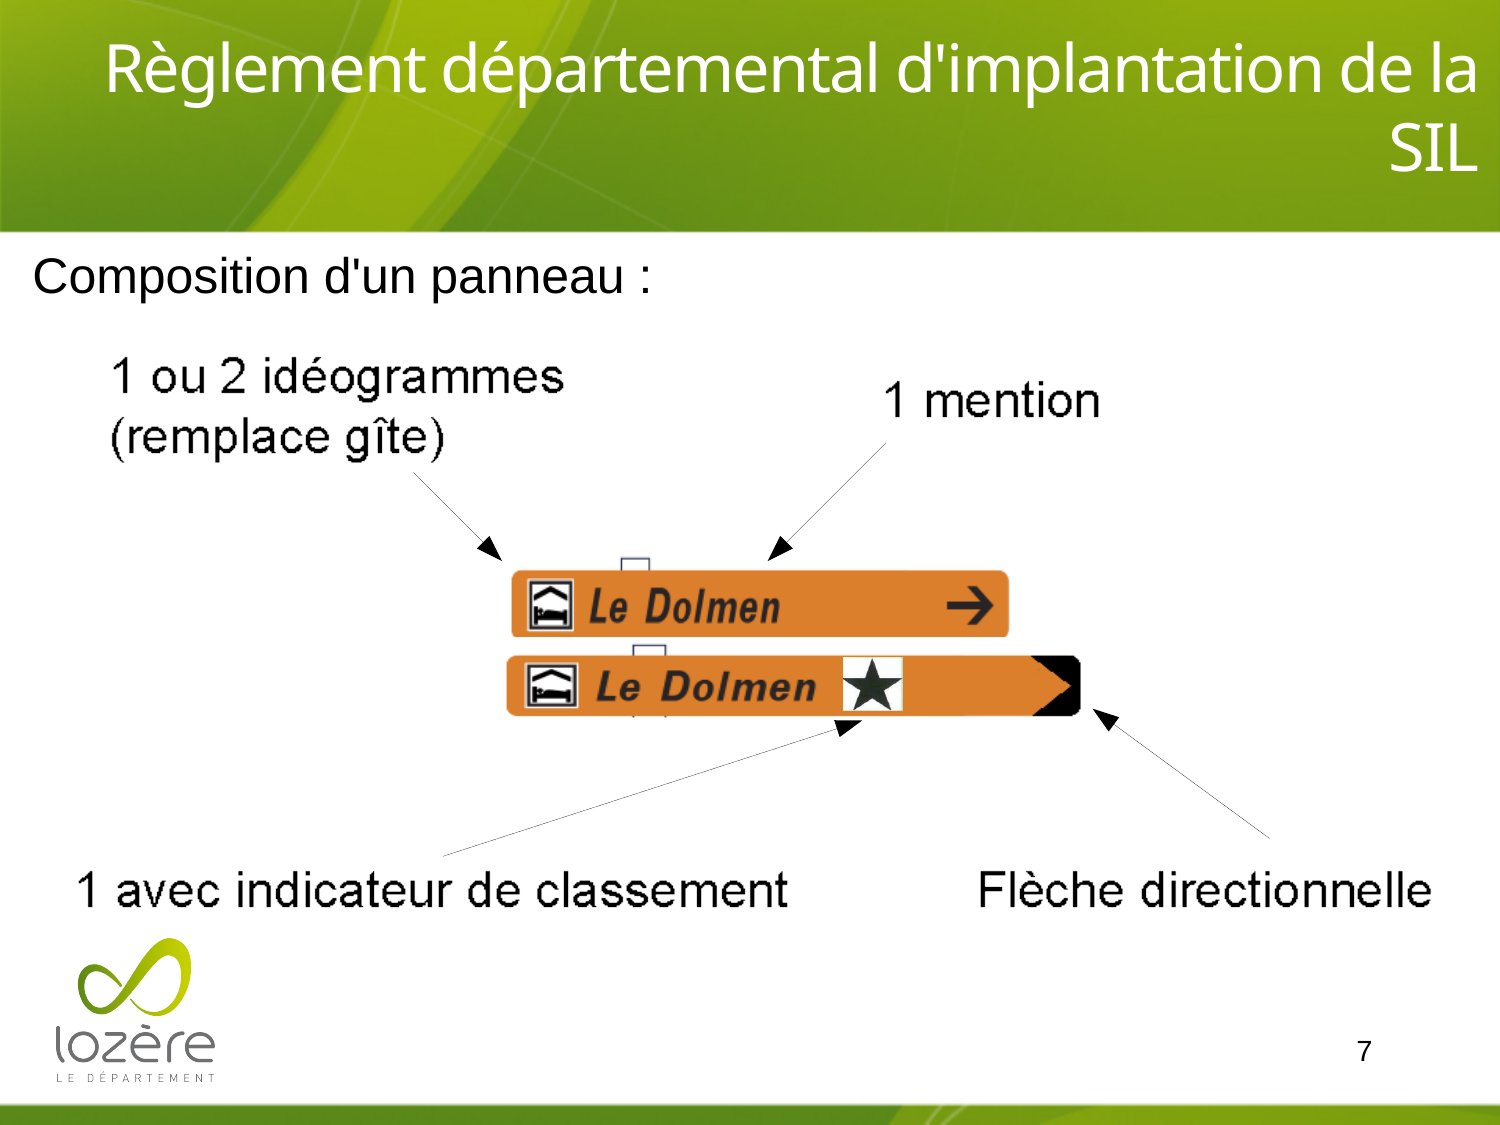

Règlement départemental d'implantation de la SIL
 Règlement d'implantation de la SIL
Composition d'un panneau :
7